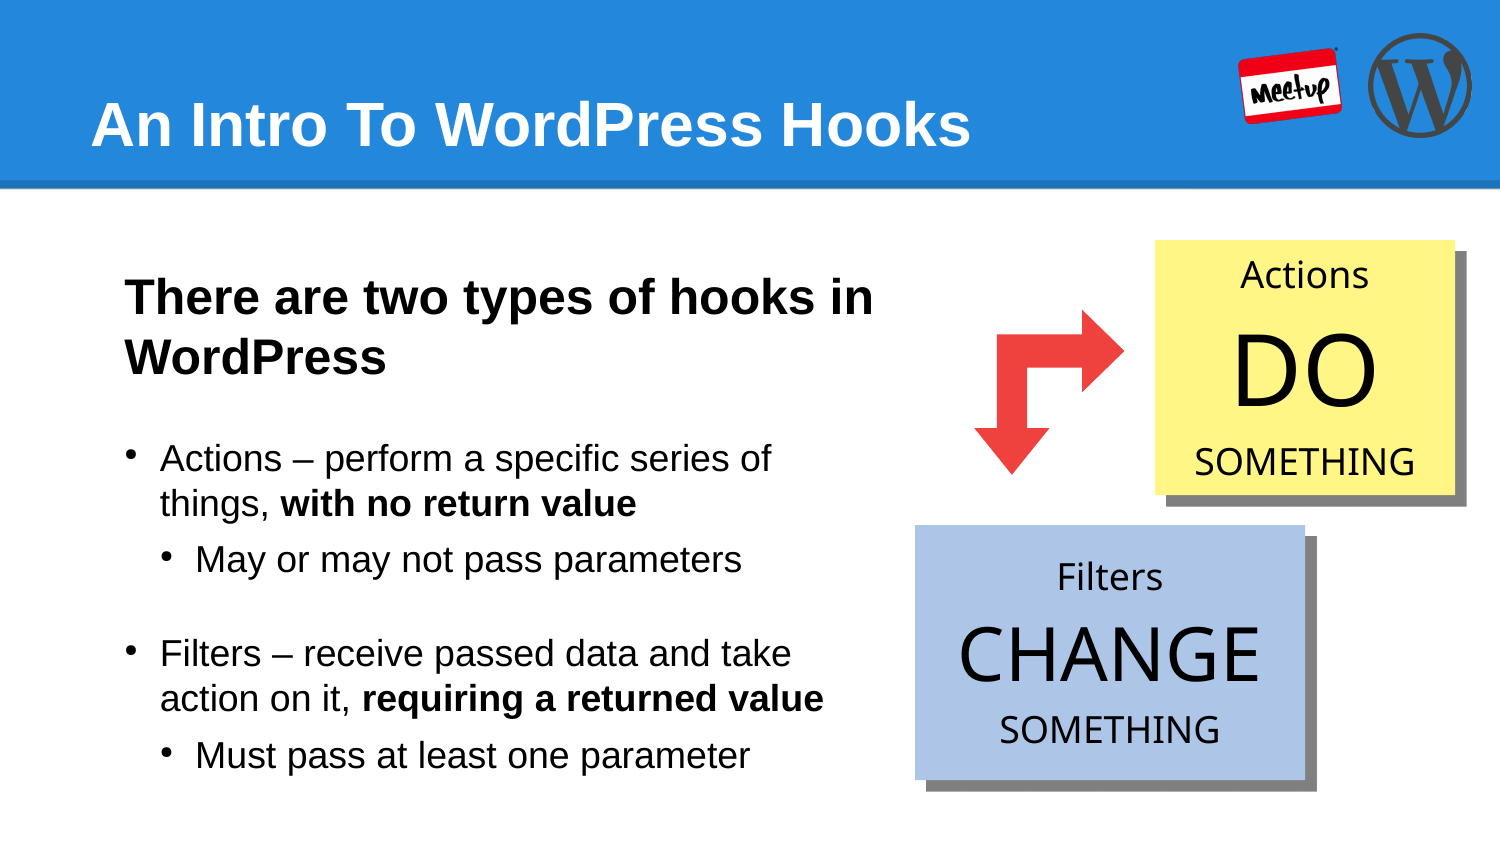

# An Intro To WordPress Hooks
Actions
DO
SOMETHING
There are two types of hooks in WordPress
Actions – perform a specific series of things, with no return value
May or may not pass parameters
Filters – receive passed data and take action on it, requiring a returned value
Must pass at least one parameter
Filters
CHANGE
SOMETHING